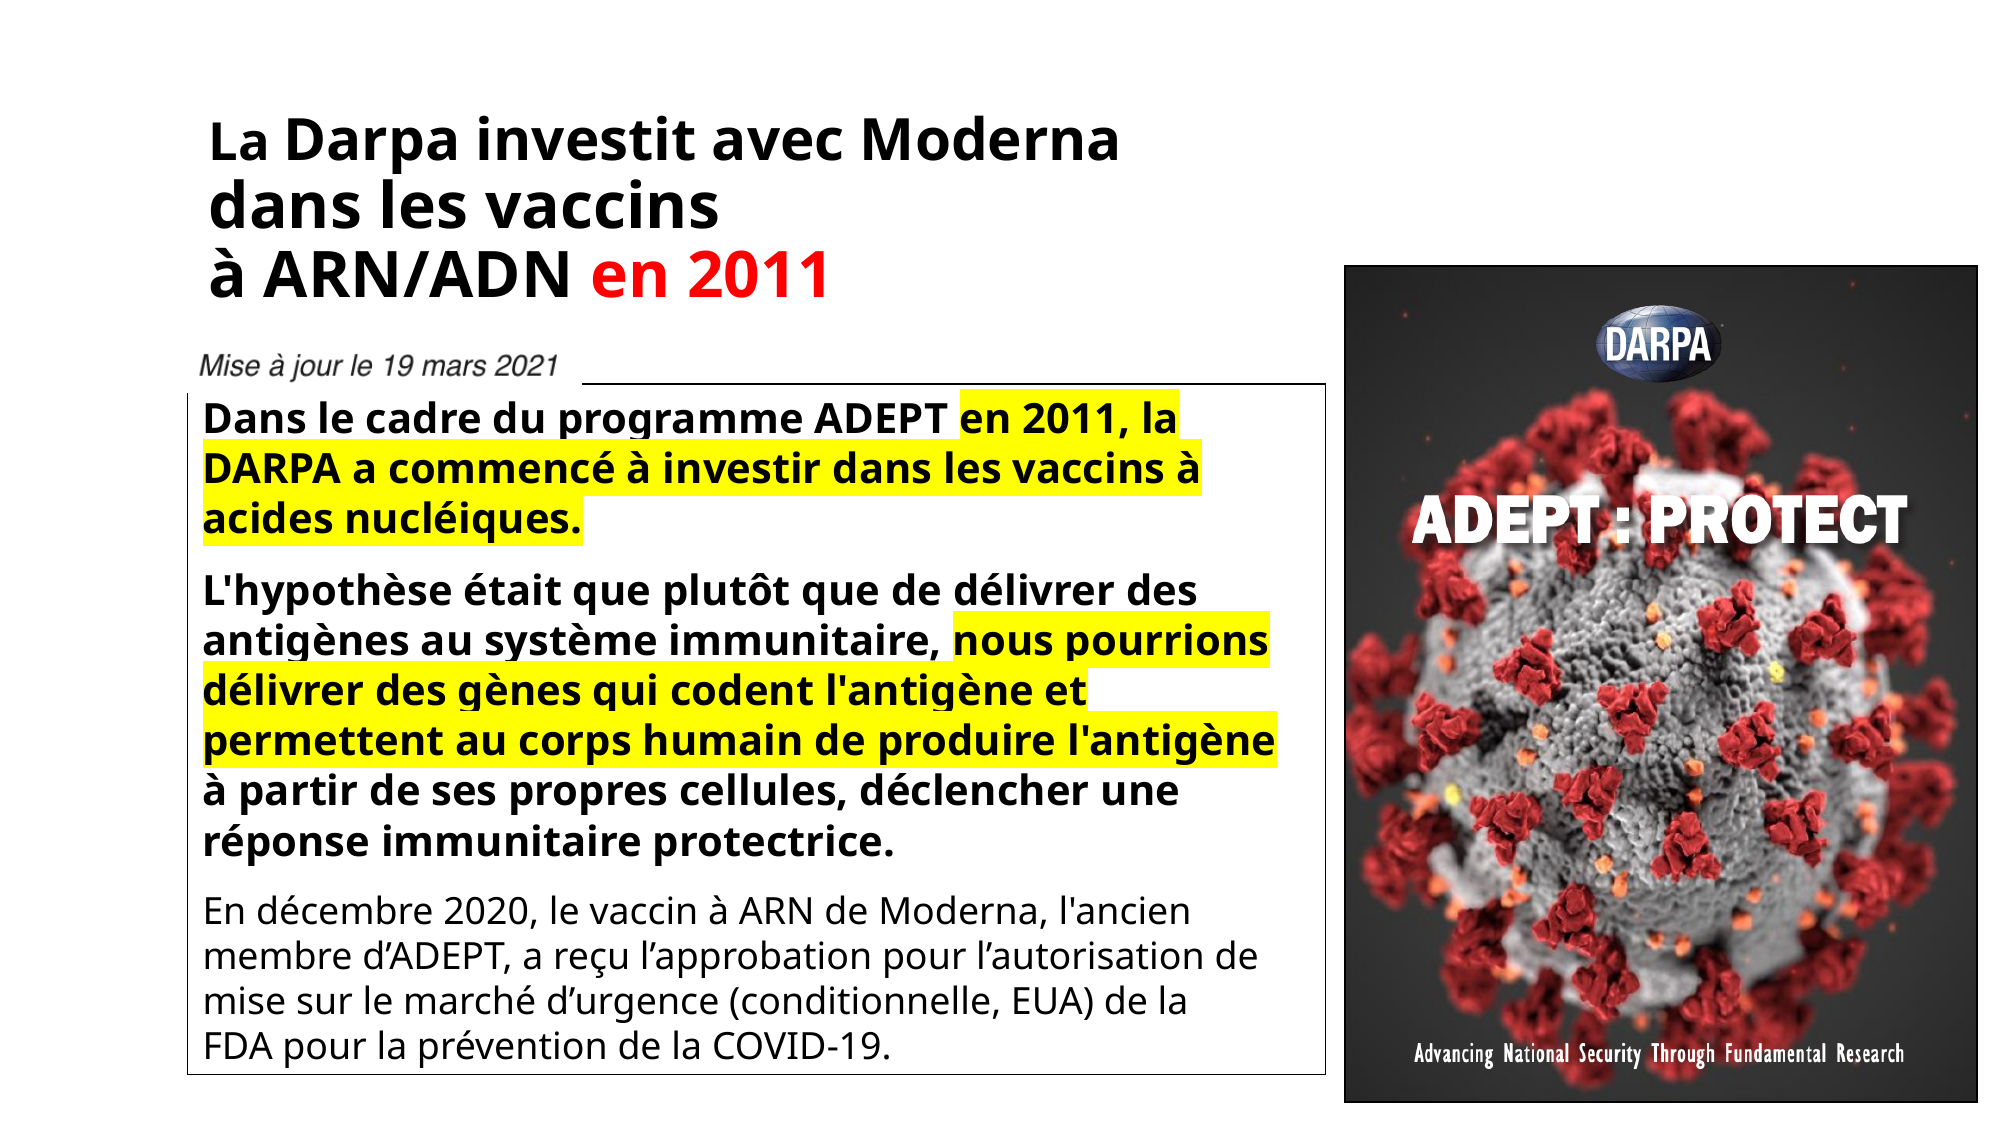

# La Darpa investit avec Moderna dans les vaccins à ARN/ADN en 2011
Dans le cadre du programme ADEPT en 2011, la DARPA a commencé à investir dans les vaccins à acides nucléiques.
L'hypothèse était que plutôt que de délivrer des antigènes au système immunitaire, nous pourrions délivrer des gènes qui codent l'antigène et permettent au corps humain de produire l'antigène à partir de ses propres cellules, déclencher une réponse immunitaire protectrice.
En décembre 2020, le vaccin à ARN de Moderna, l'ancien membre d’ADEPT, a reçu l’approbation pour l’autorisation de mise sur le marché d’urgence (conditionnelle, EUA) de la FDA pour la prévention de la COVID-19.